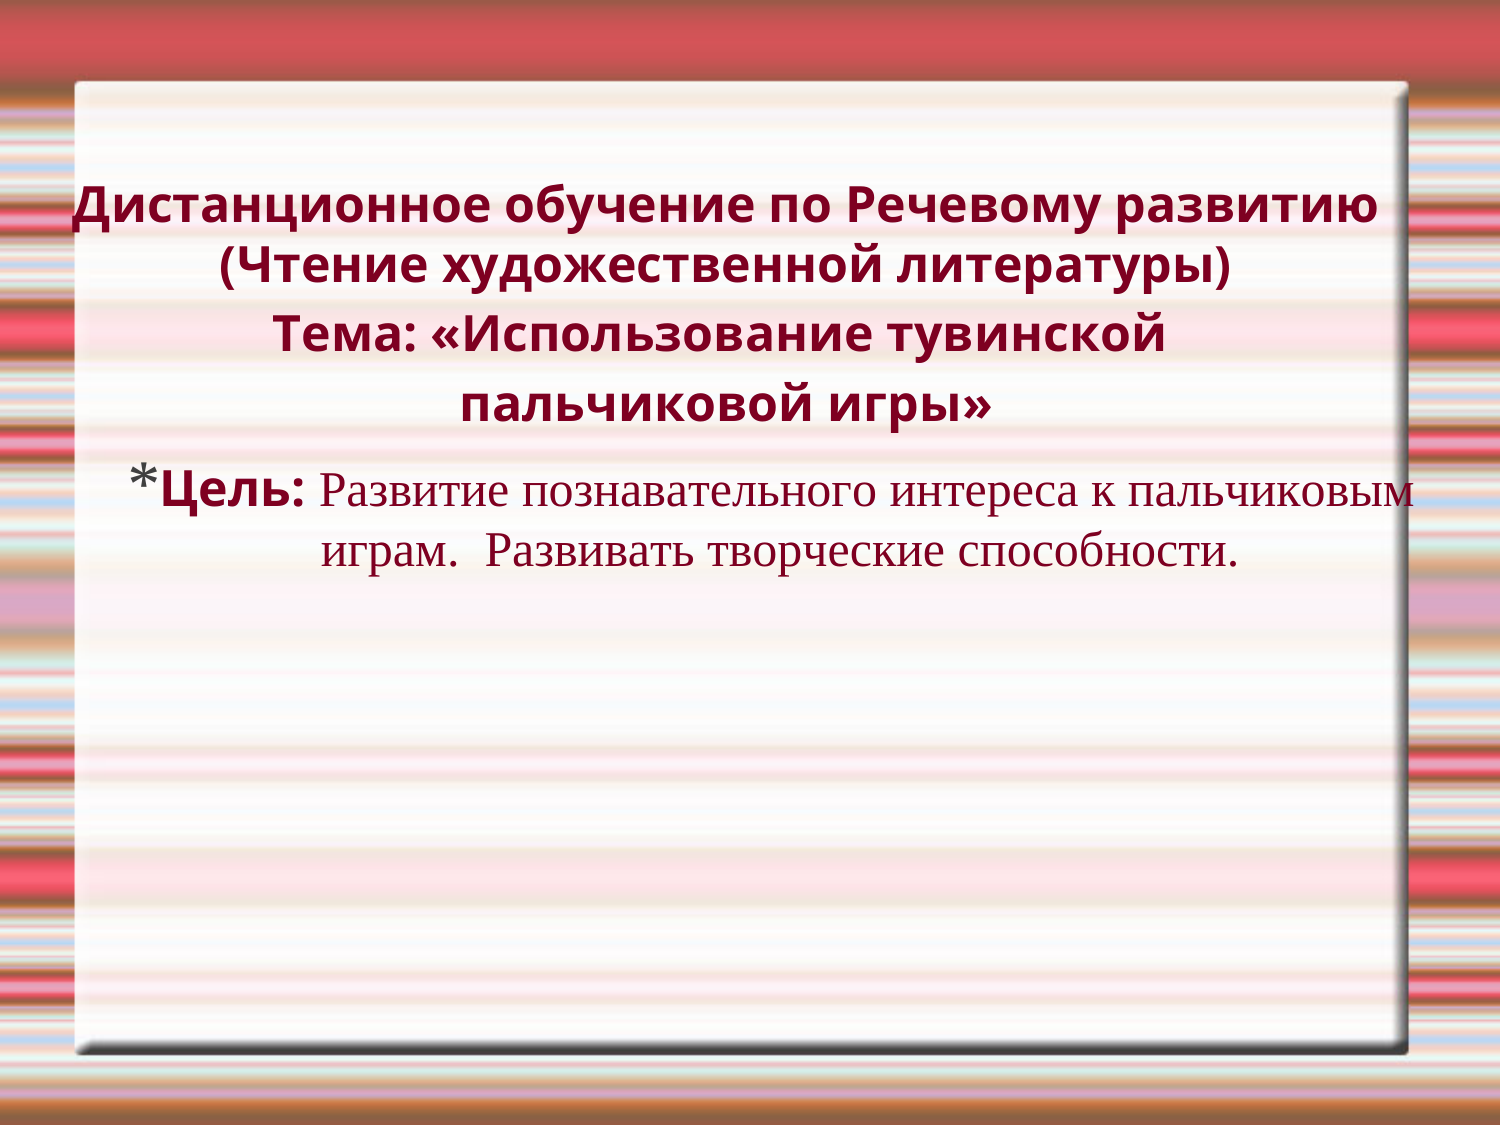

Дистанционное обучение по Речевому развитию (Чтение художественной литературы)
Тема: «Использование тувинской
пальчиковой игры»
# Цель: Развитие познавательного интереса к пальчиковым играм.  Развивать творческие способности.